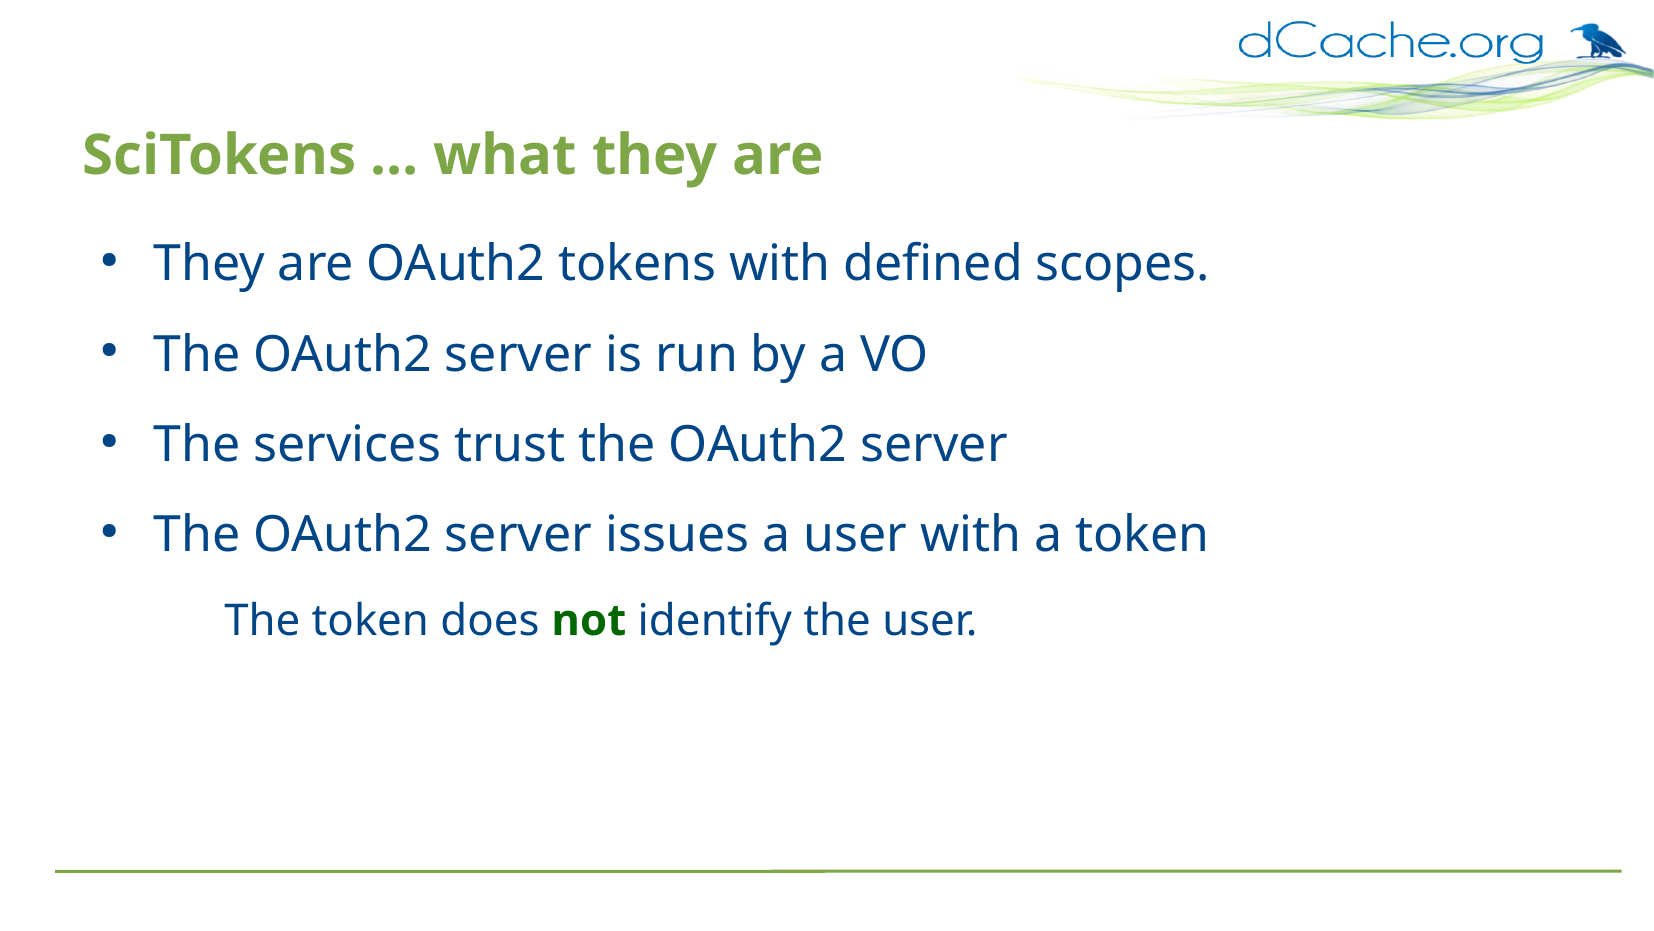

# SciTokens … what they are
They are OAuth2 tokens with defined scopes.
The OAuth2 server is run by a VO
The services trust the OAuth2 server
The OAuth2 server issues a user with a token
The token does not identify the user.